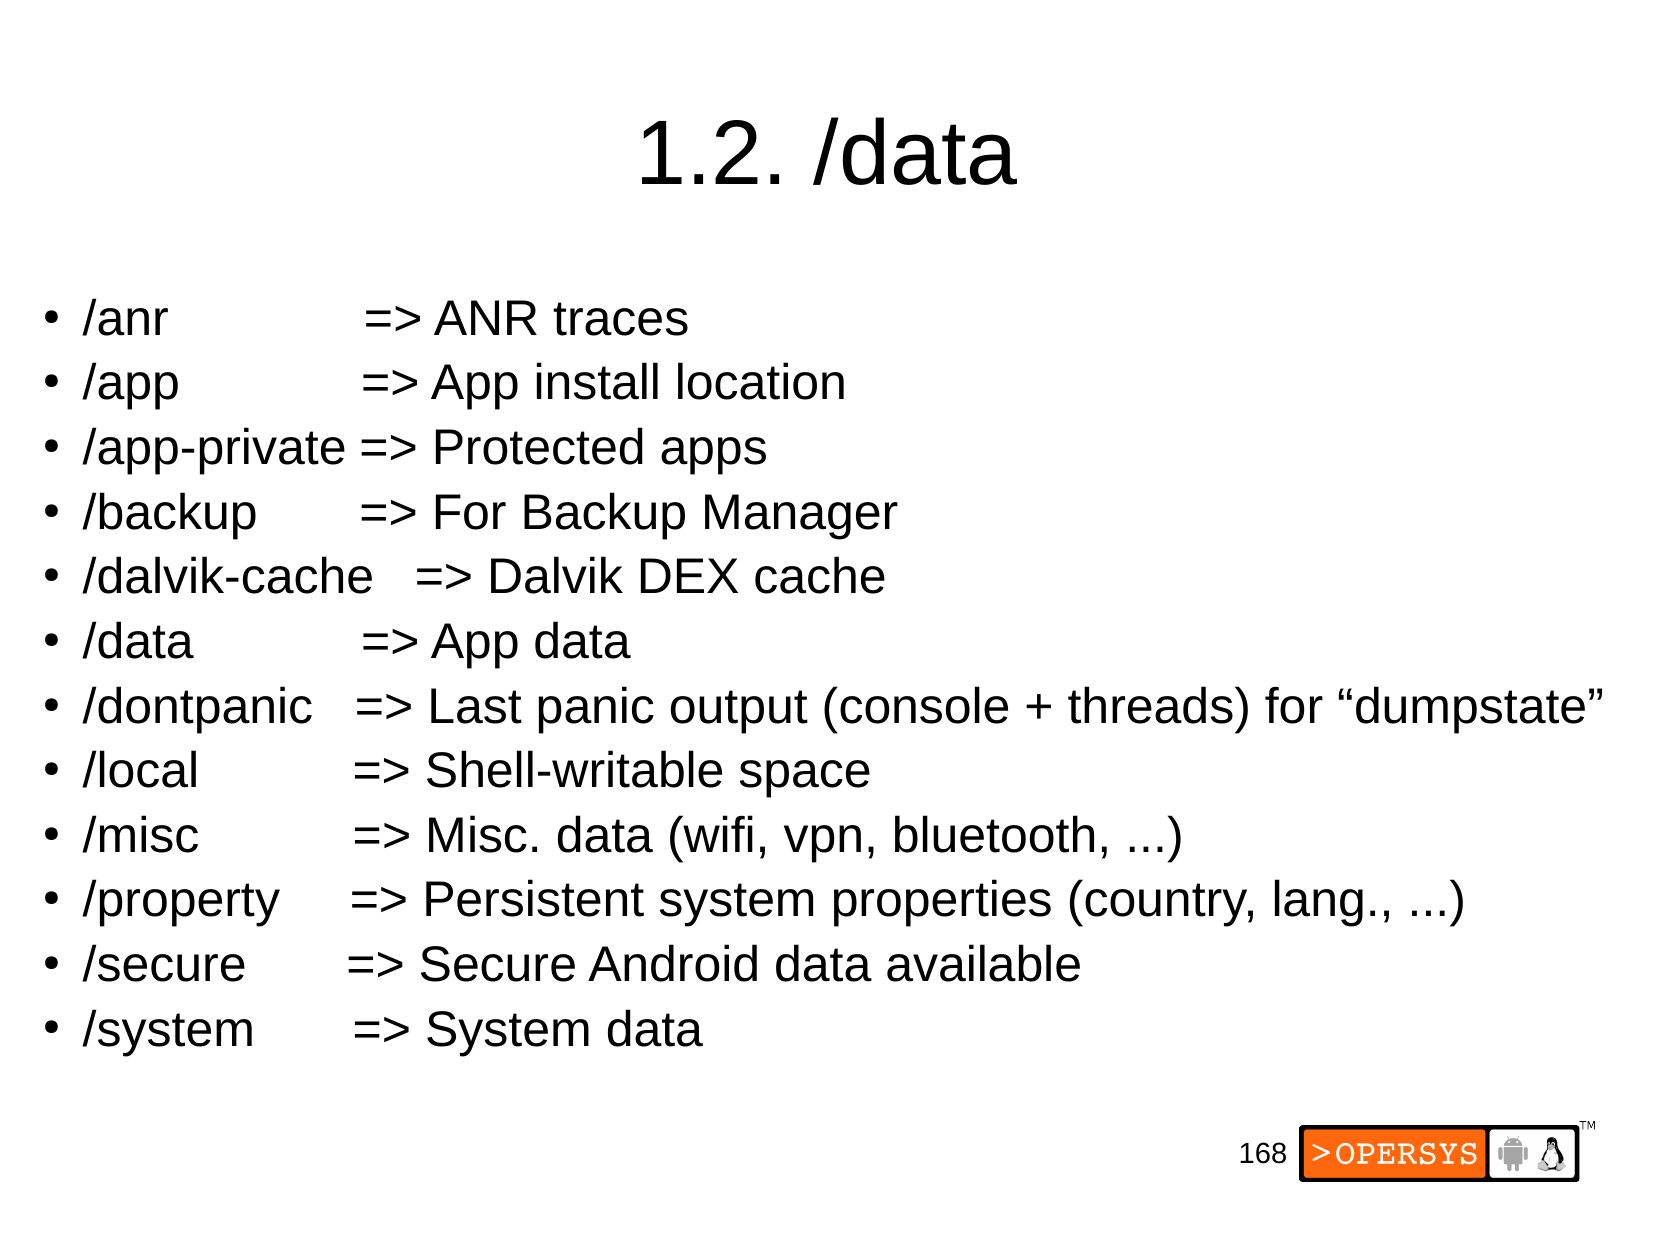

# 1.2. /data
/anr => ANR traces
/app => App install location
/app-private		=> Protected apps
/backup			=> For Backup Manager
/dalvik-cache	=> Dalvik DEX cache
/data => App data
/dontpanic => Last panic output (console + threads) for “dumpstate”
/local => Shell-writable space
/misc => Misc. data (wifi, vpn, bluetooth, ...)
/property => Persistent system properties (country, lang., ...)
/secure				 => Secure Android data available
/system => System data